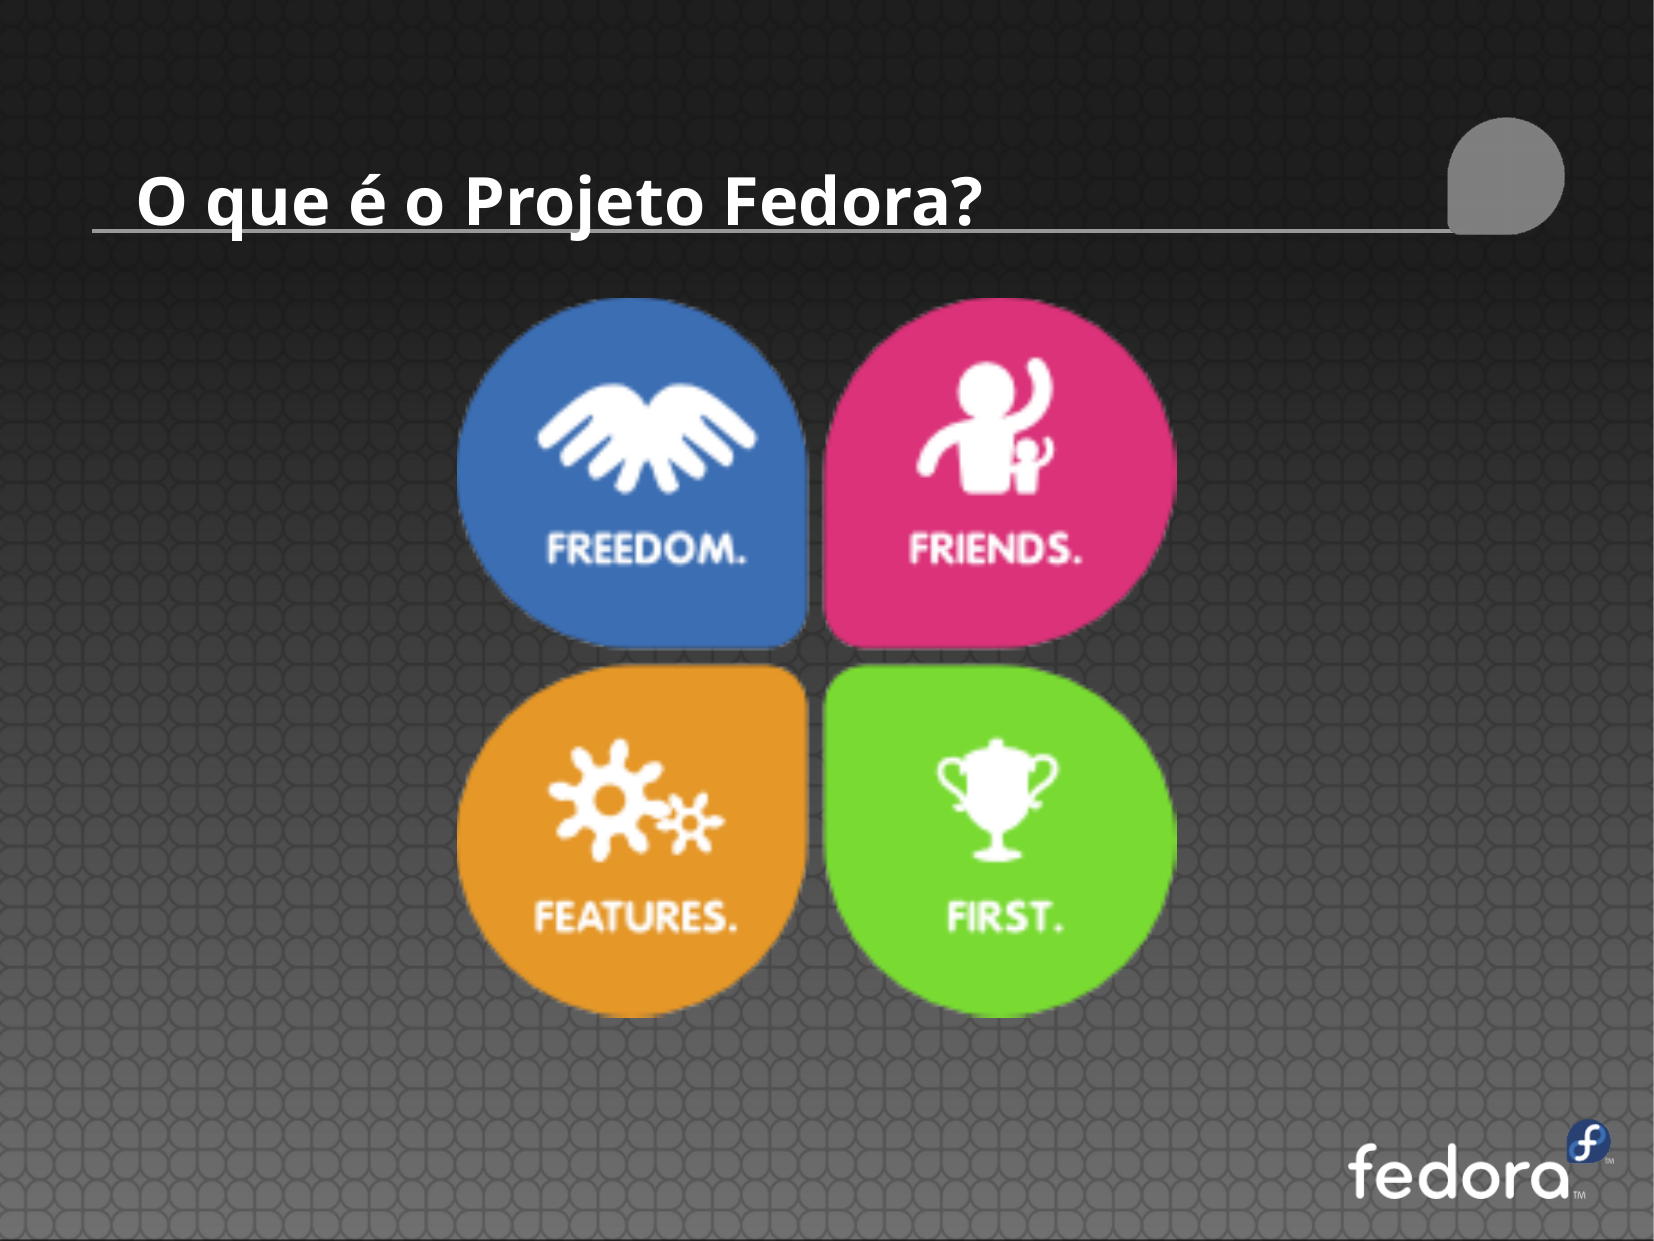

# O que é o Projeto Fedora?